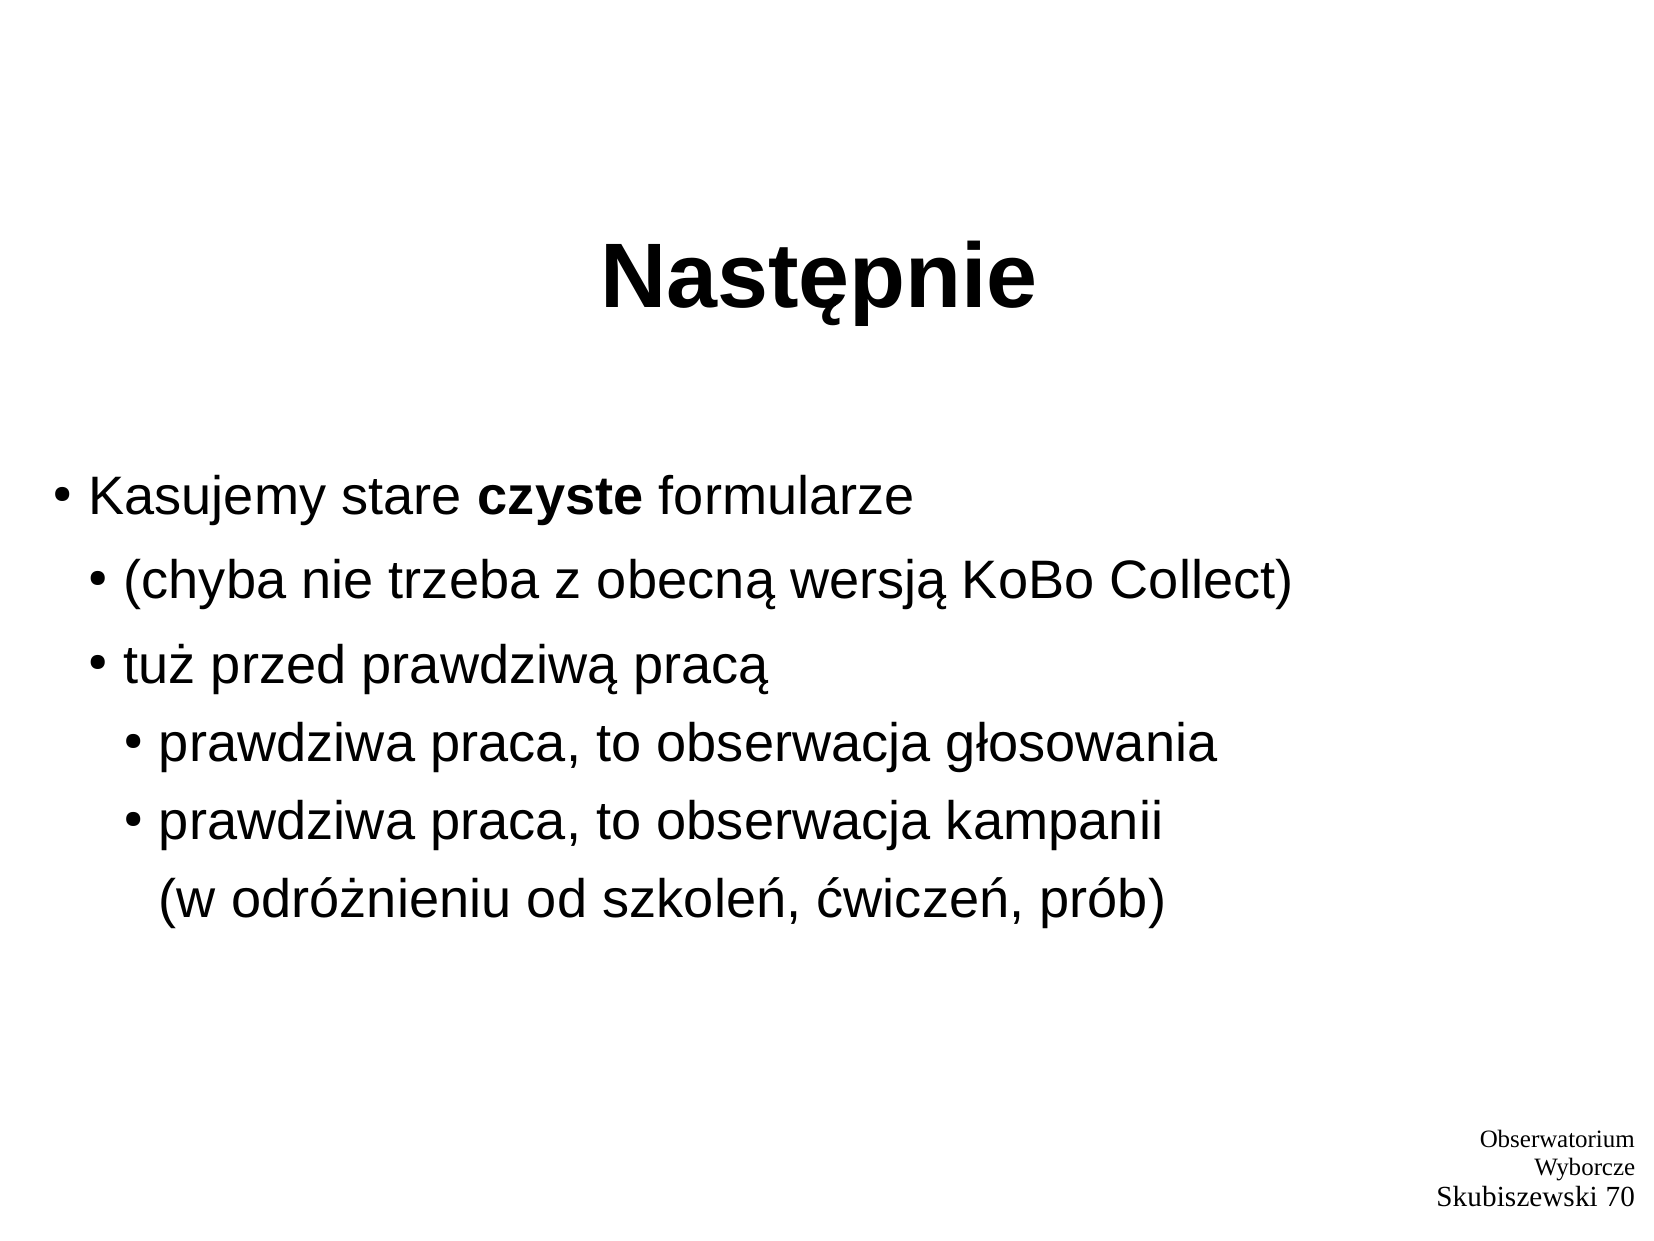

# Kasujemy stare czyste formularze
(chyba nie trzeba z obecną wersją KoBo Collect)
tuż przed prawdziwą pracą
prawdziwa praca, to obserwacja głosowania
prawdziwa praca, to obserwacja kampanii
(w odróżnieniu od szkoleń, ćwiczeń, prób)
Następnie
70